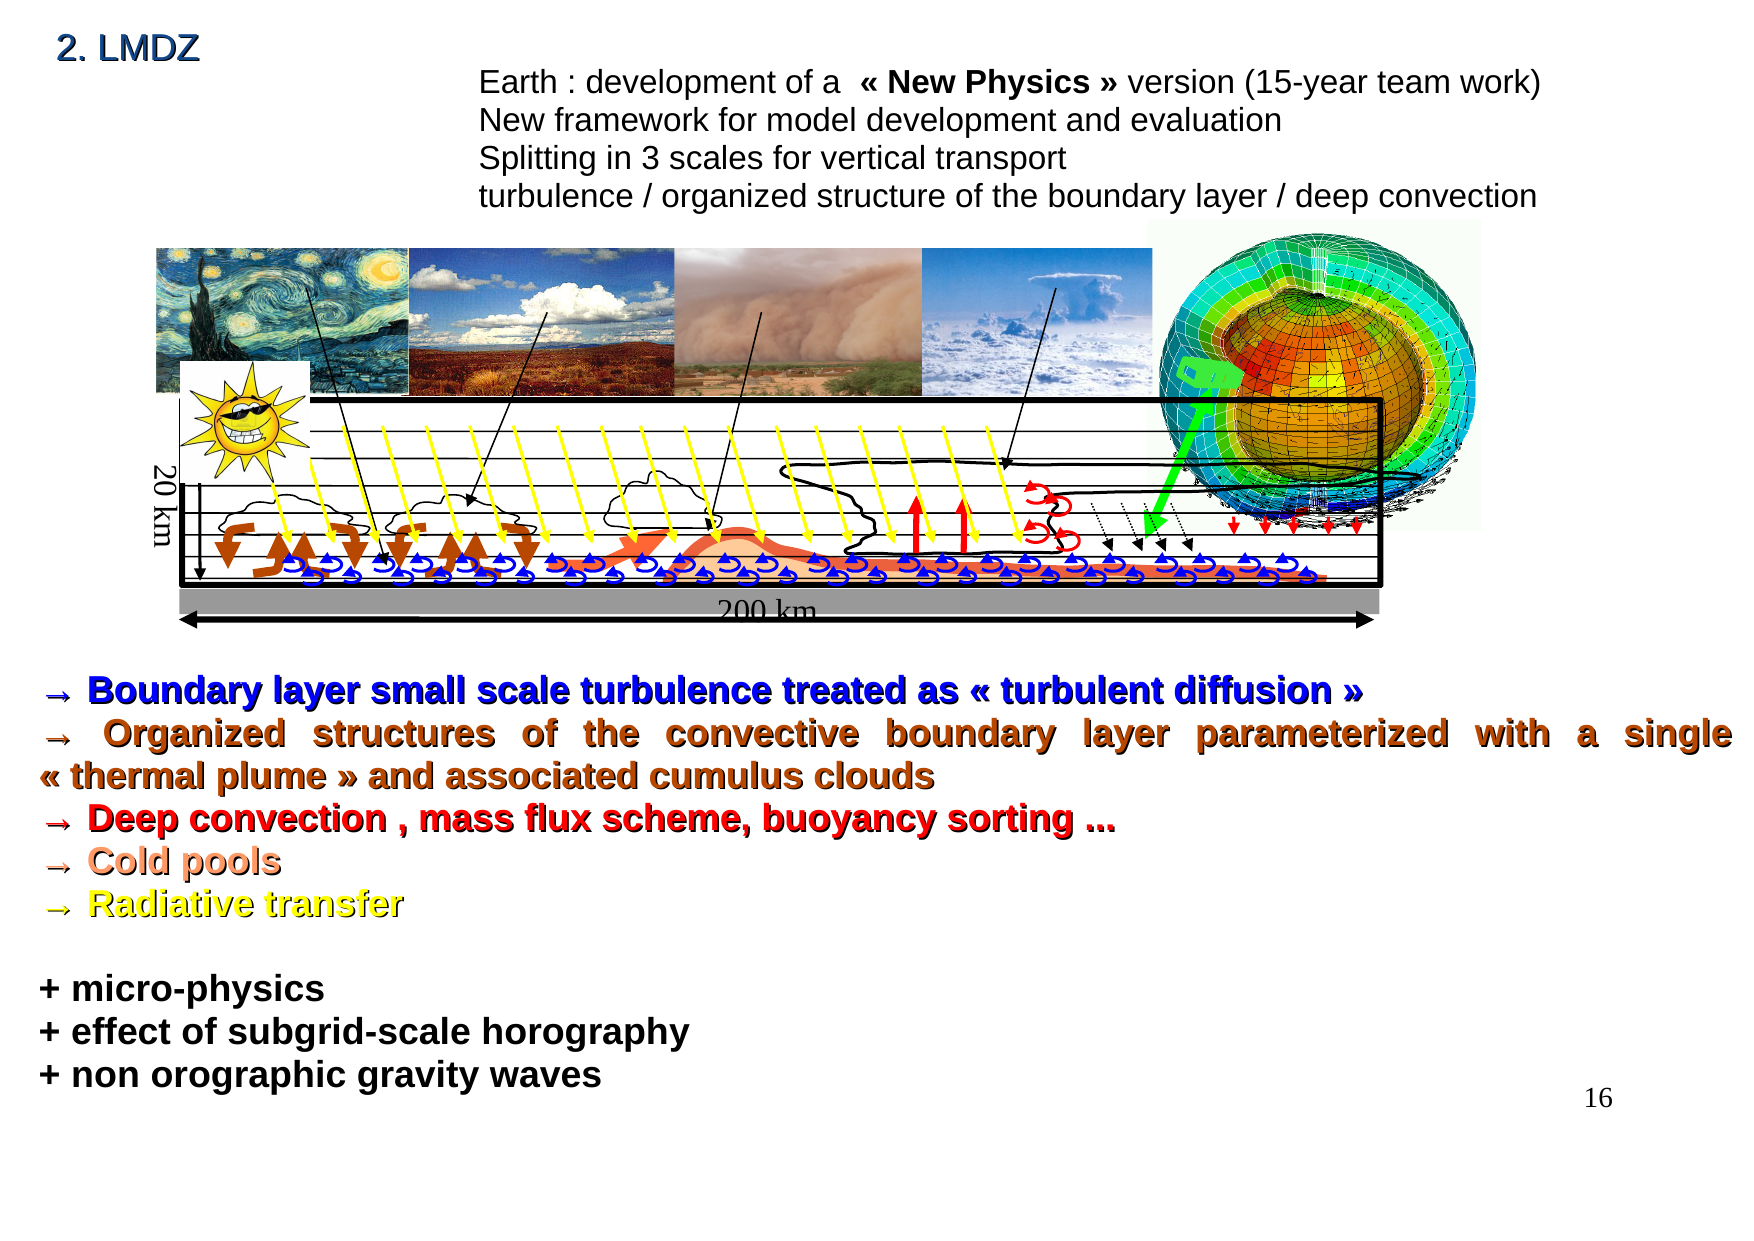

2. LMDZ
Earth : development of a « New Physics » version (15-year team work)
New framework for model development and evaluation
Splitting in 3 scales for vertical transport
turbulence / organized structure of the boundary layer / deep convection
20 km
200 km
→ Boundary layer small scale turbulence treated as « turbulent diffusion »
→ Organized structures of the convective boundary layer parameterized with a single « thermal plume » and associated cumulus clouds
→ Deep convection , mass flux scheme, buoyancy sorting ...
→ Cold pools
→ Radiative transfer
+ micro-physics
+ effect of subgrid-scale horography
+ non orographic gravity waves
16